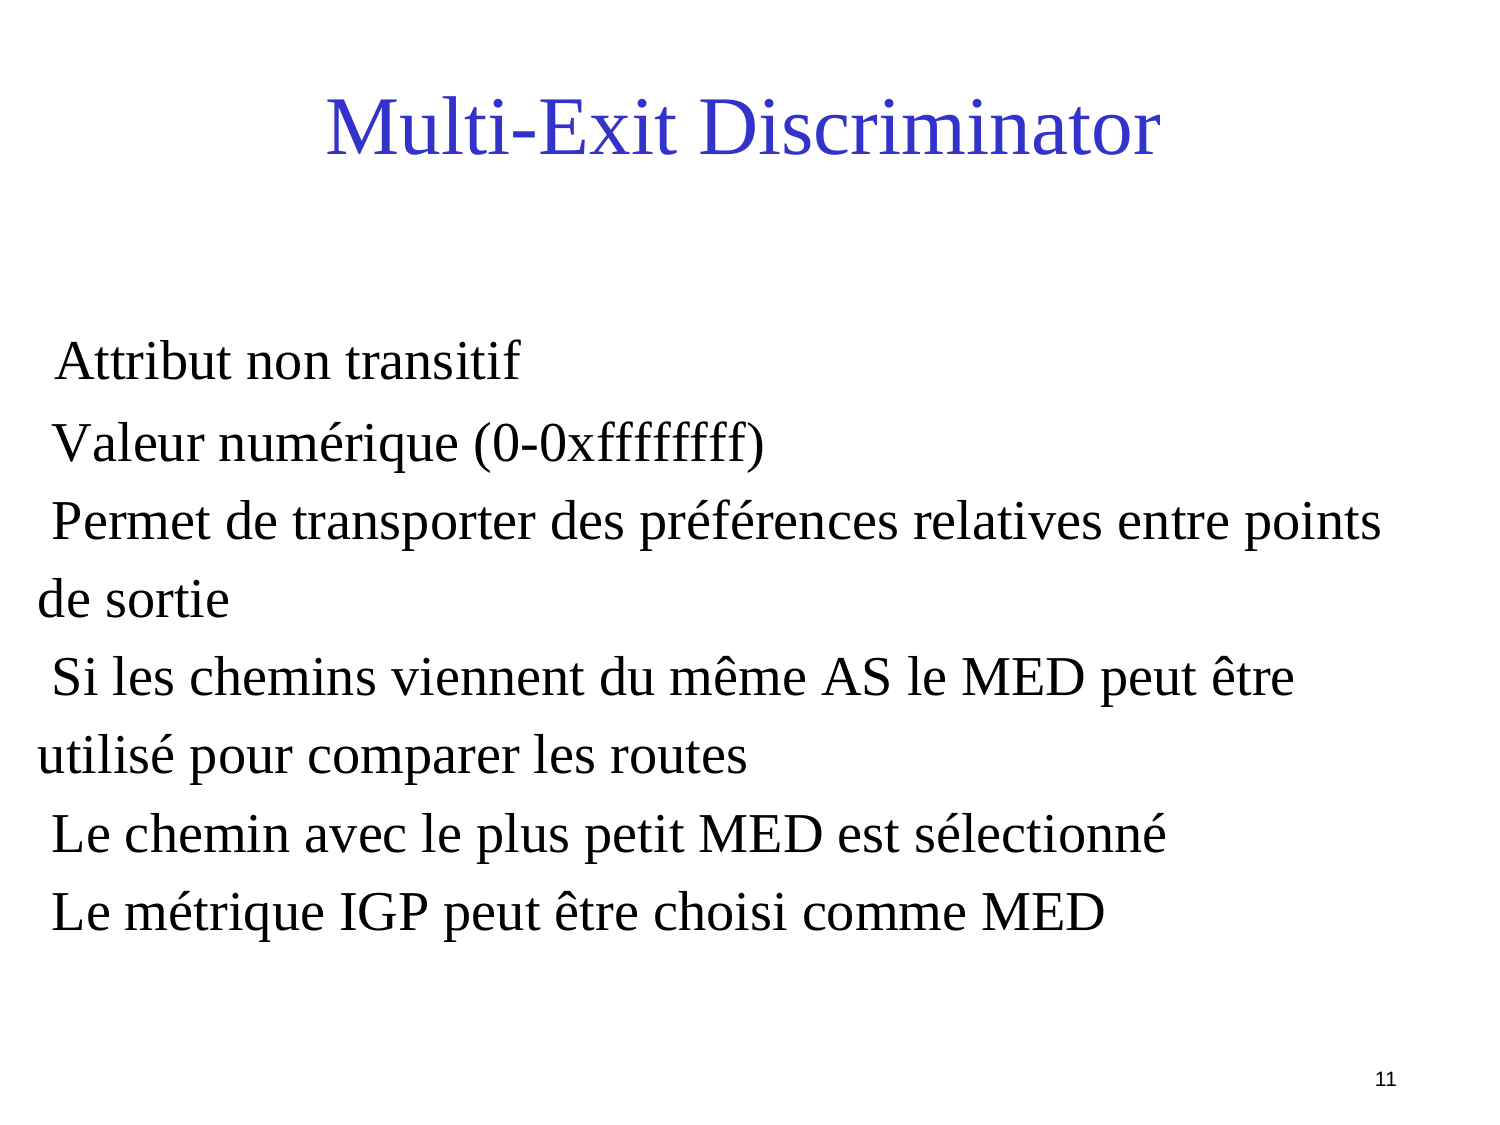

Multi-Exit Discriminator
 Attribut non transitif
 Valeur numérique (0-0xffffffff)‏
 Permet de transporter des préférences relatives entre points de sortie
 Si les chemins viennent du même AS le MED peut être utilisé pour comparer les routes
 Le chemin avec le plus petit MED est sélectionné
 Le métrique IGP peut être choisi comme MED